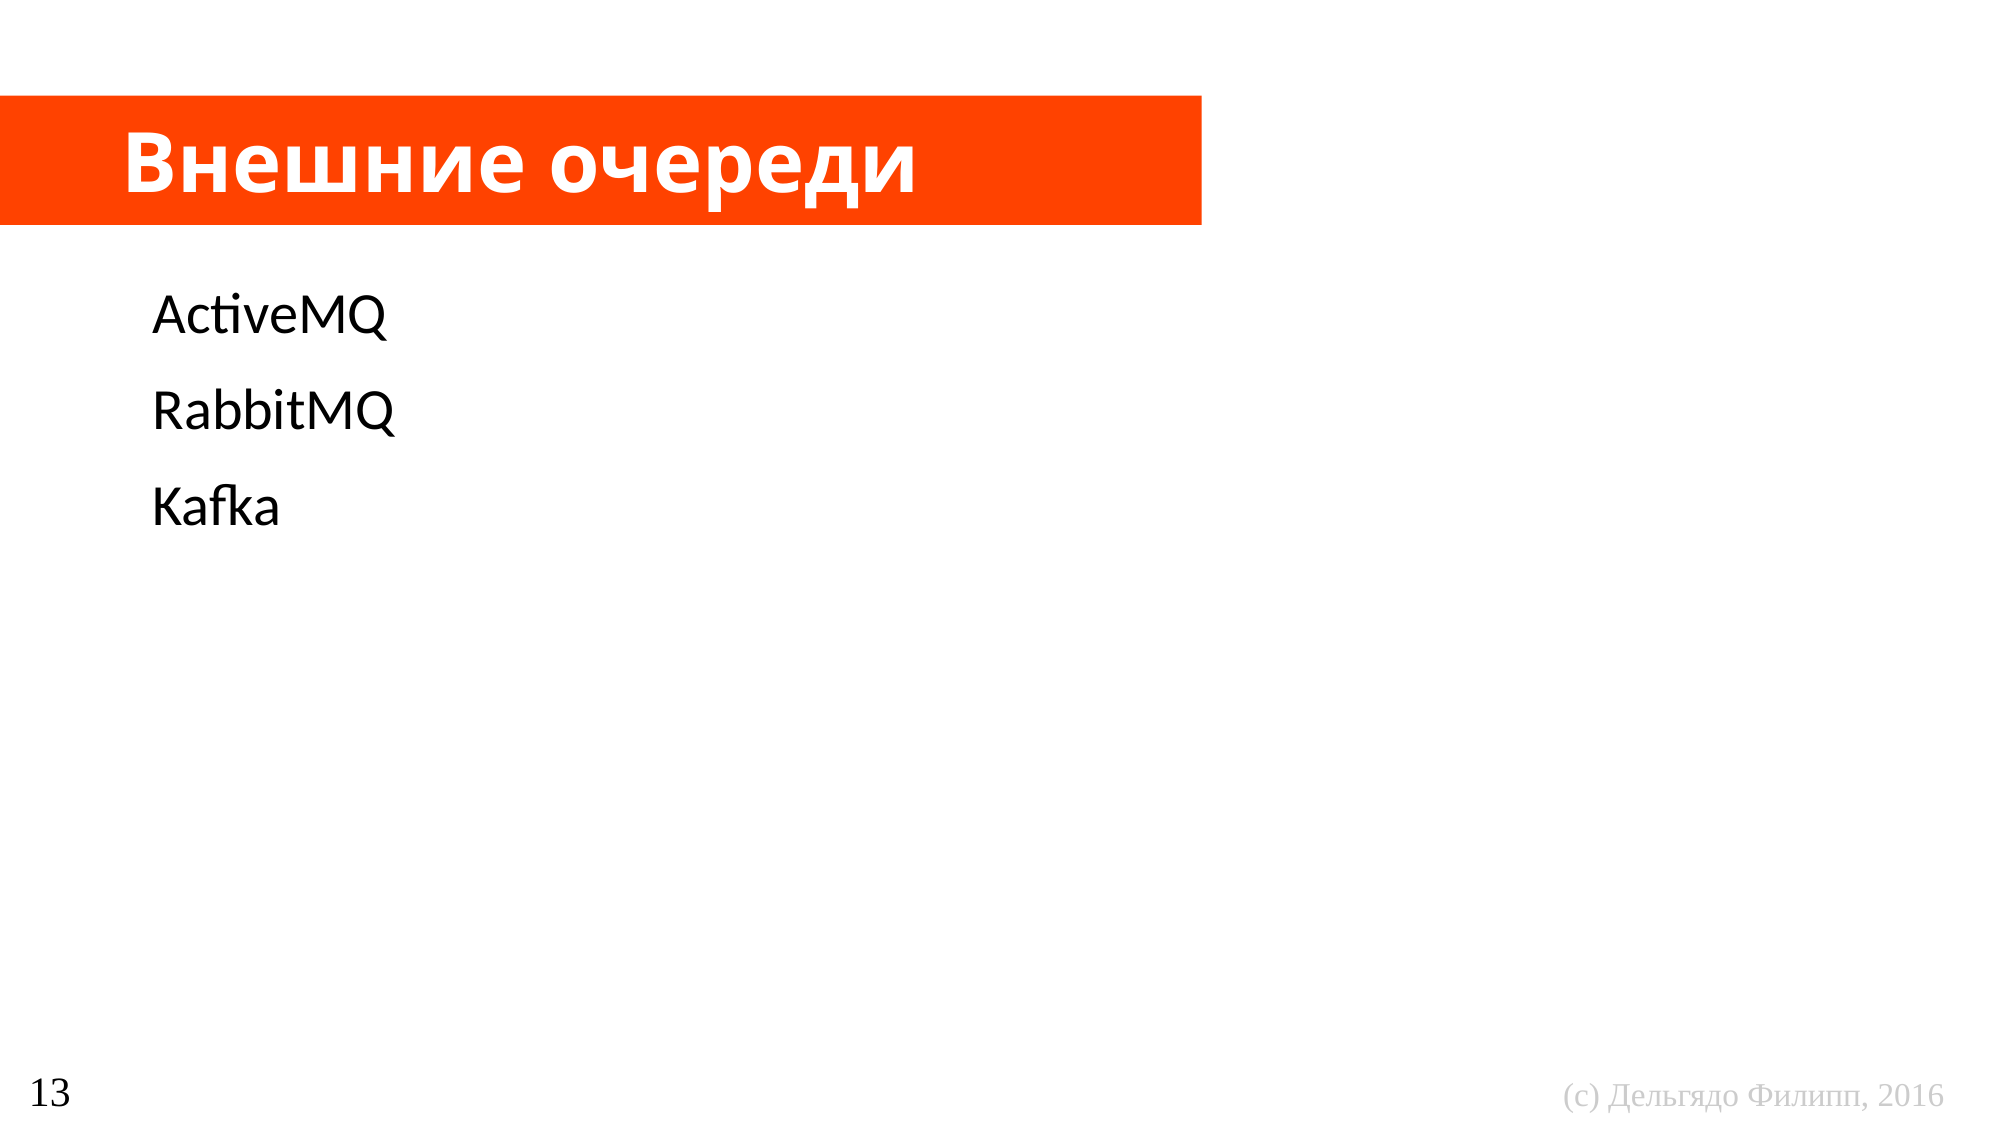

Внешние очереди
# ActiveMQ
RabbitMQ
Kafka
13
(c) Дельгядо Филипп, 2016